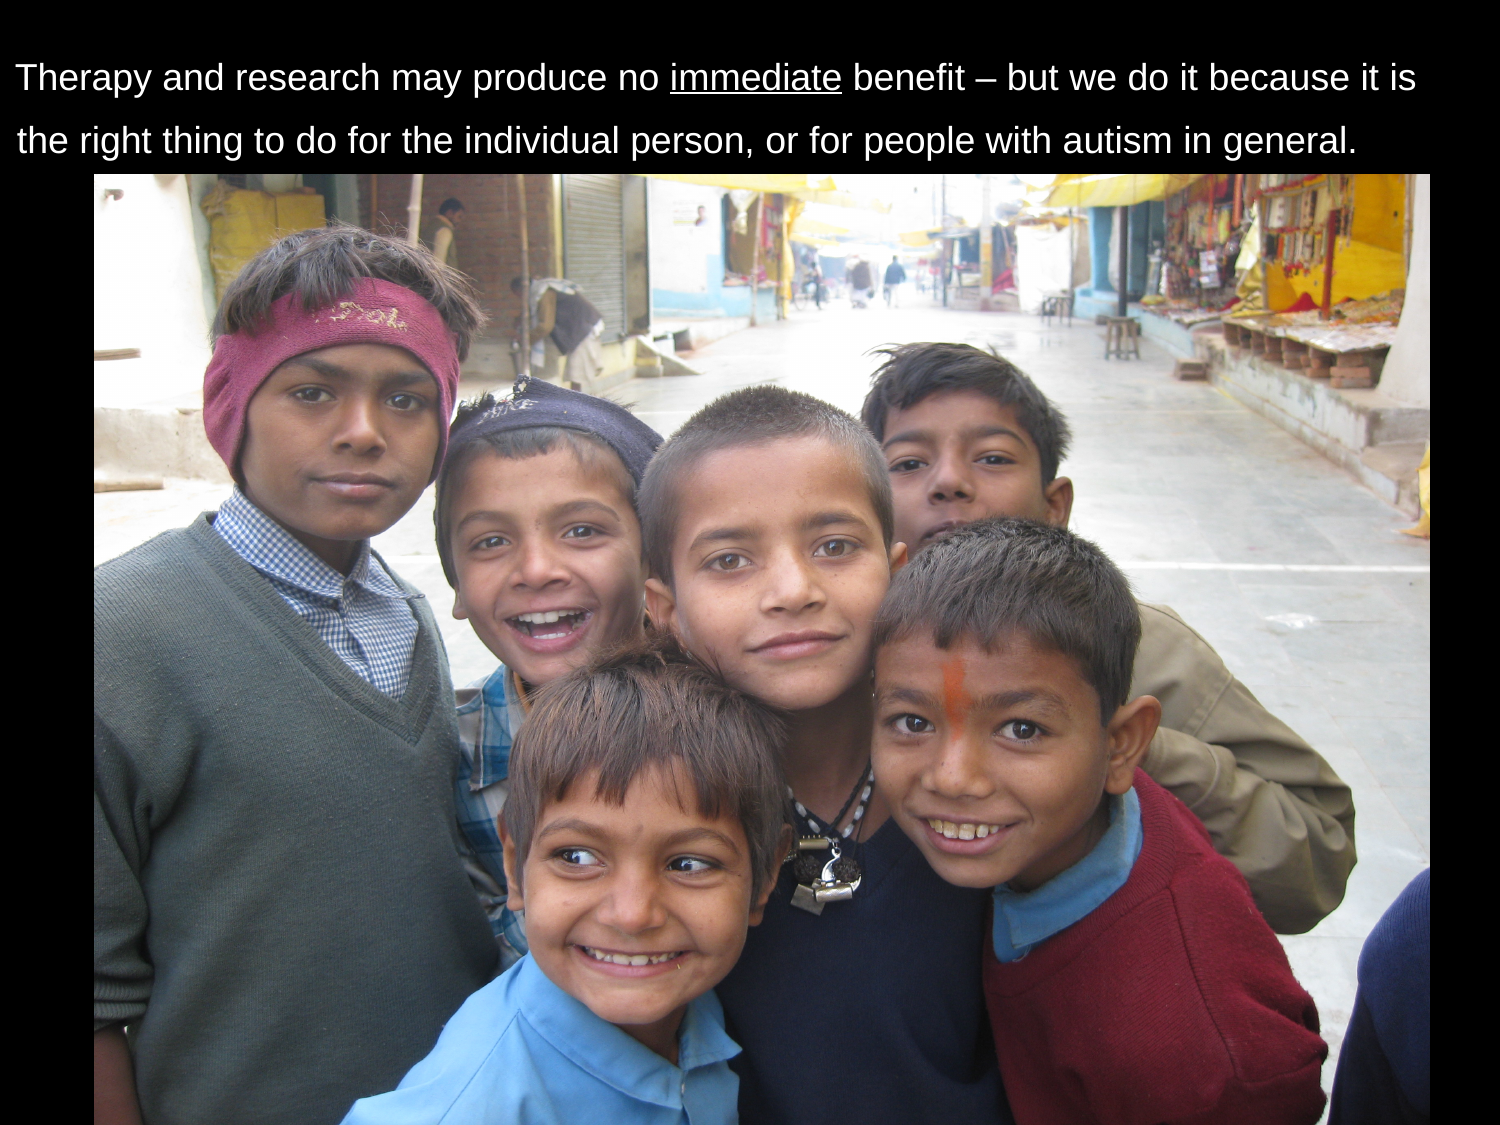

# Therapy and research may produce no immediate benefit – but we do it because it is the right thing to do for the individual person, or for people with autism in general.